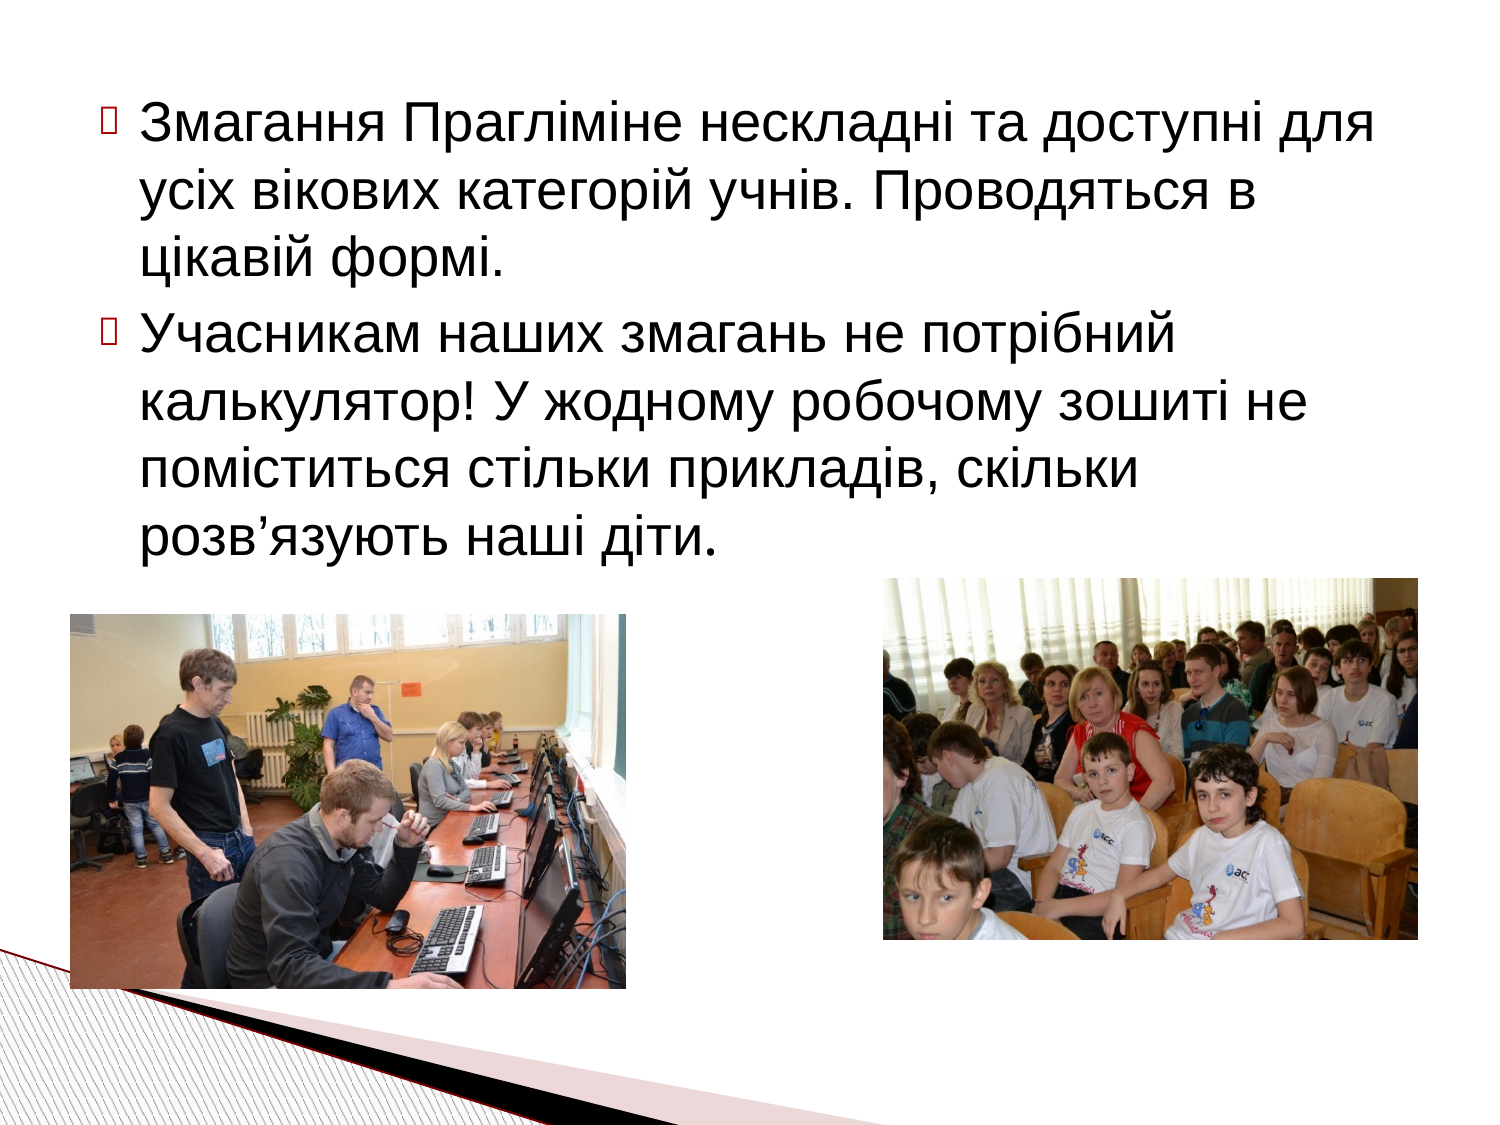

# Змагання Прагліміне нескладні та доступні для усіх вікових категорій учнів. Проводяться в цікавій формі.
Учасникам наших змагань не потрібний калькулятор! У жодному робочому зошиті не поміститься стільки прикладів, скільки розв’язують наші діти.